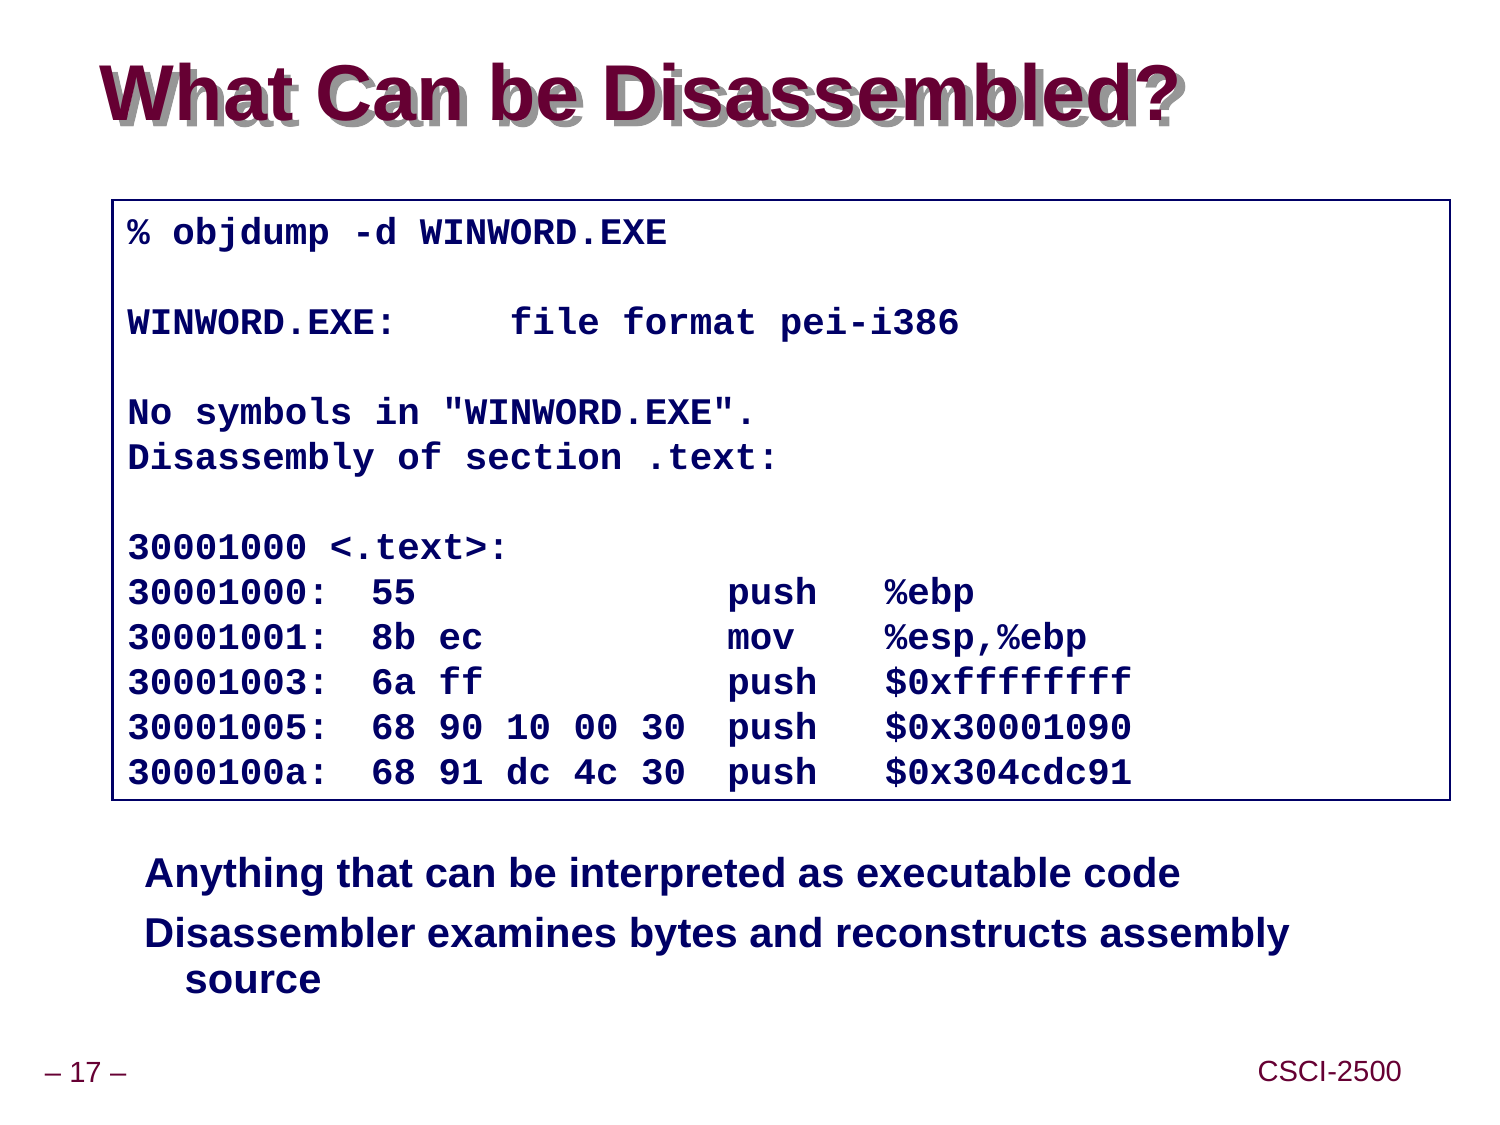

# What Can be Disassembled?
% objdump -d WINWORD.EXE
WINWORD.EXE: file format pei-i386
No symbols in "WINWORD.EXE".
Disassembly of section .text:
30001000 <.text>:
30001000:	55 	push %ebp
30001001:	8b ec 	mov %esp,%ebp
30001003:	6a ff 	push $0xffffffff
30001005:	68 90 10 00 30 	push $0x30001090
3000100a:	68 91 dc 4c 30 	push $0x304cdc91
Anything that can be interpreted as executable code
Disassembler examines bytes and reconstructs assembly source